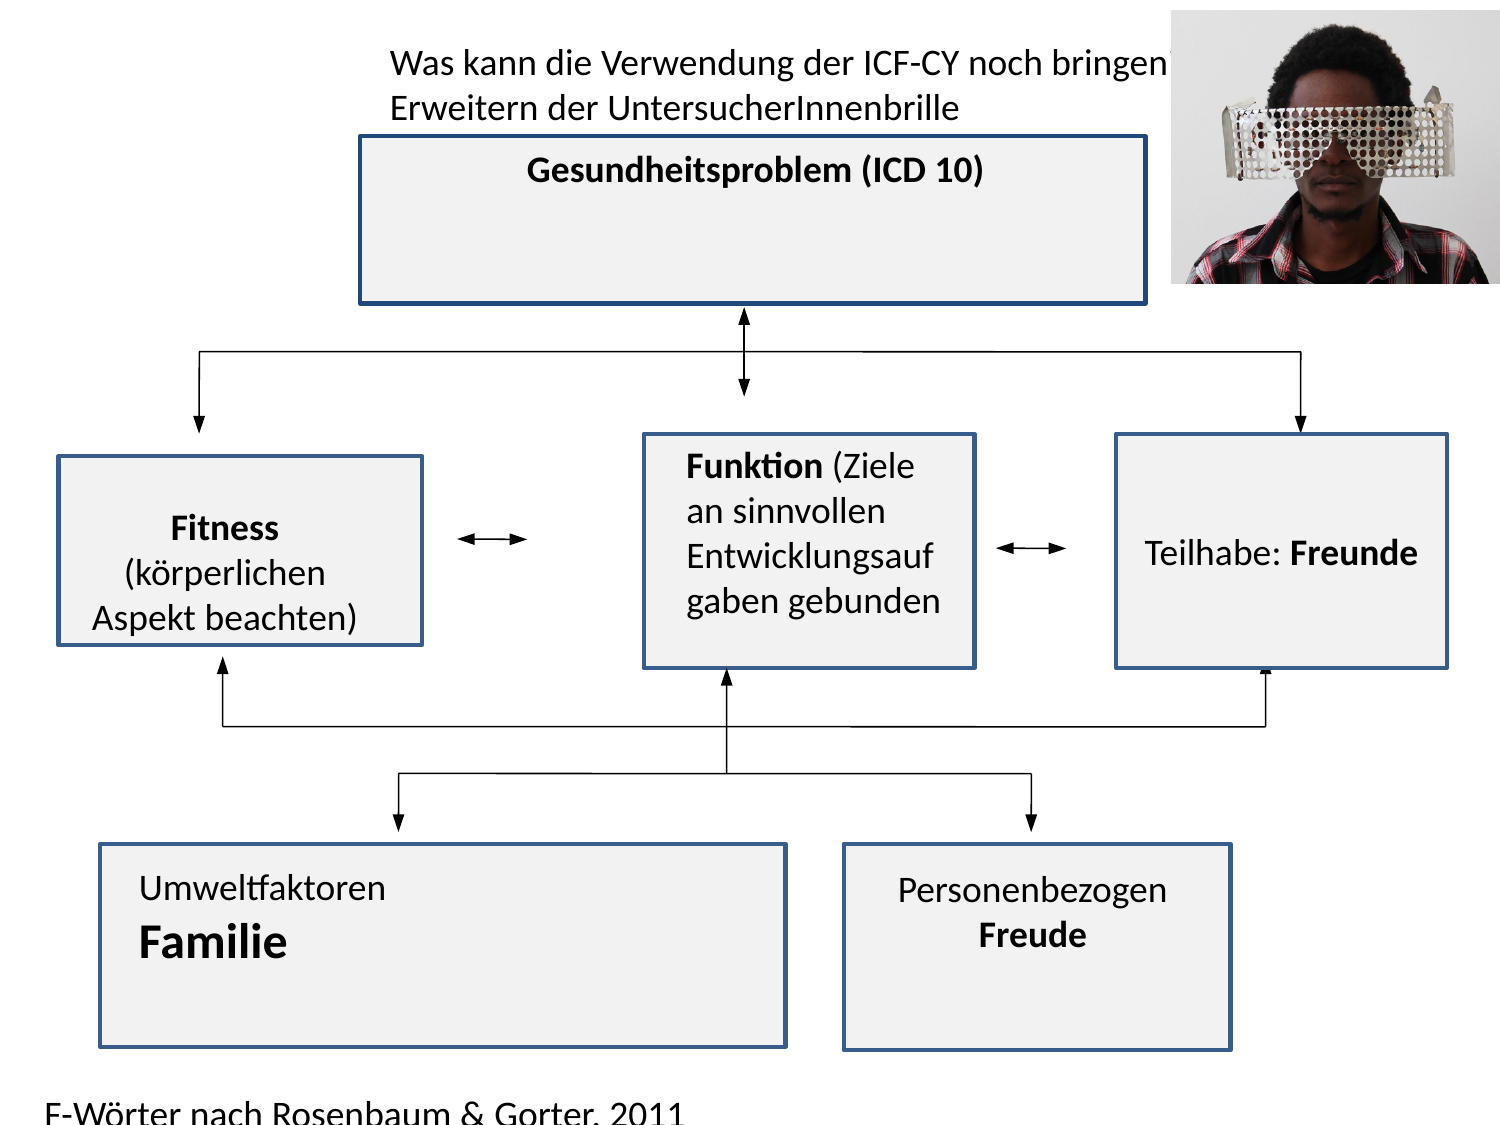

Was kann die Verwendung der ICF-CY noch bringen?
Erweitern der UntersucherInnenbrille
Gesundheitsproblem (ICD 10)
Funktion (Ziele an sinnvollen Entwicklungsaufgaben gebunden
Teilhabe: Freunde
Fitness
(körperlichen Aspekt beachten)
Umweltfaktoren
Familie
Personenbezogen
Freude
F-Wörter nach Rosenbaum & Gorter, 2011